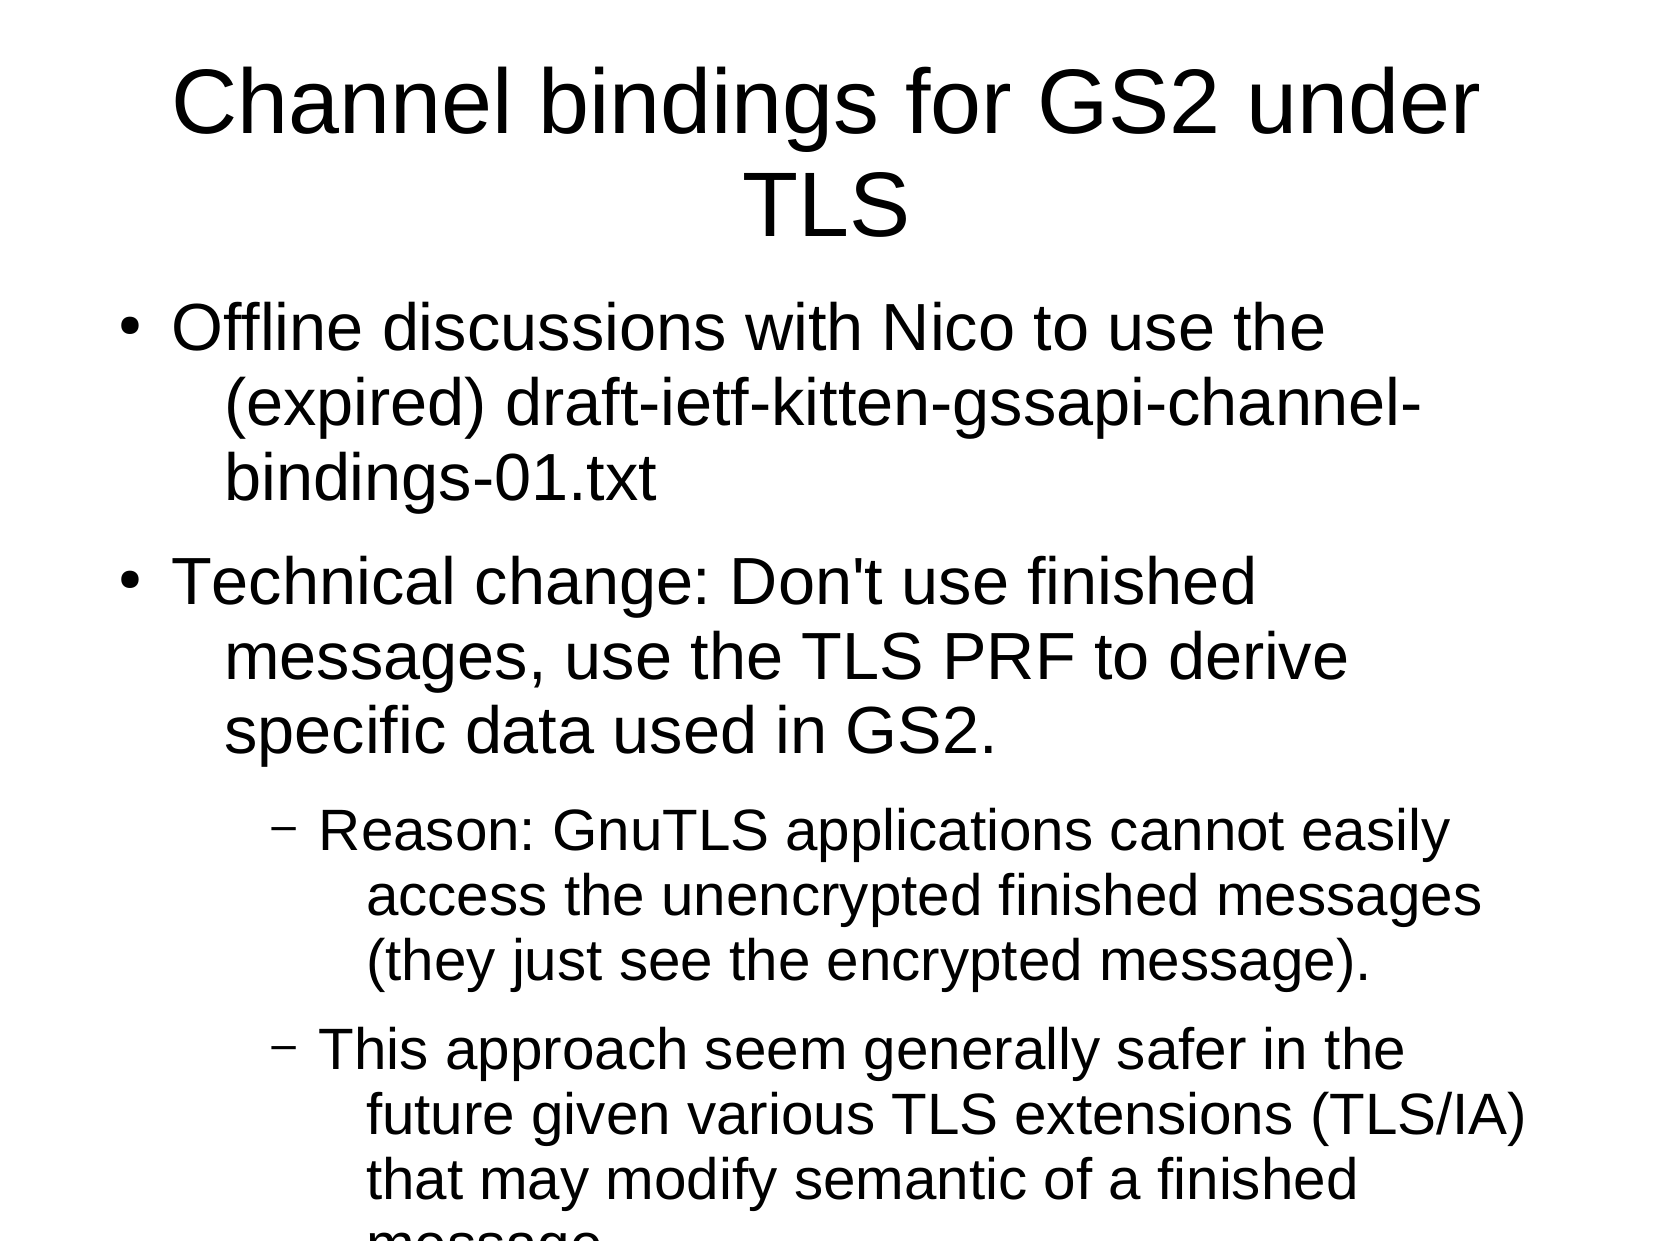

# Channel bindings for GS2 under TLS
Offline discussions with Nico to use the (expired) draft-ietf-kitten-gssapi-channel-bindings-01.txt
Technical change: Don't use finished messages, use the TLS PRF to derive specific data used in GS2.
Reason: GnuTLS applications cannot easily access the unencrypted finished messages (they just see the encrypted message).
This approach seem generally safer in the future given various TLS extensions (TLS/IA) that may modify semantic of a finished message.